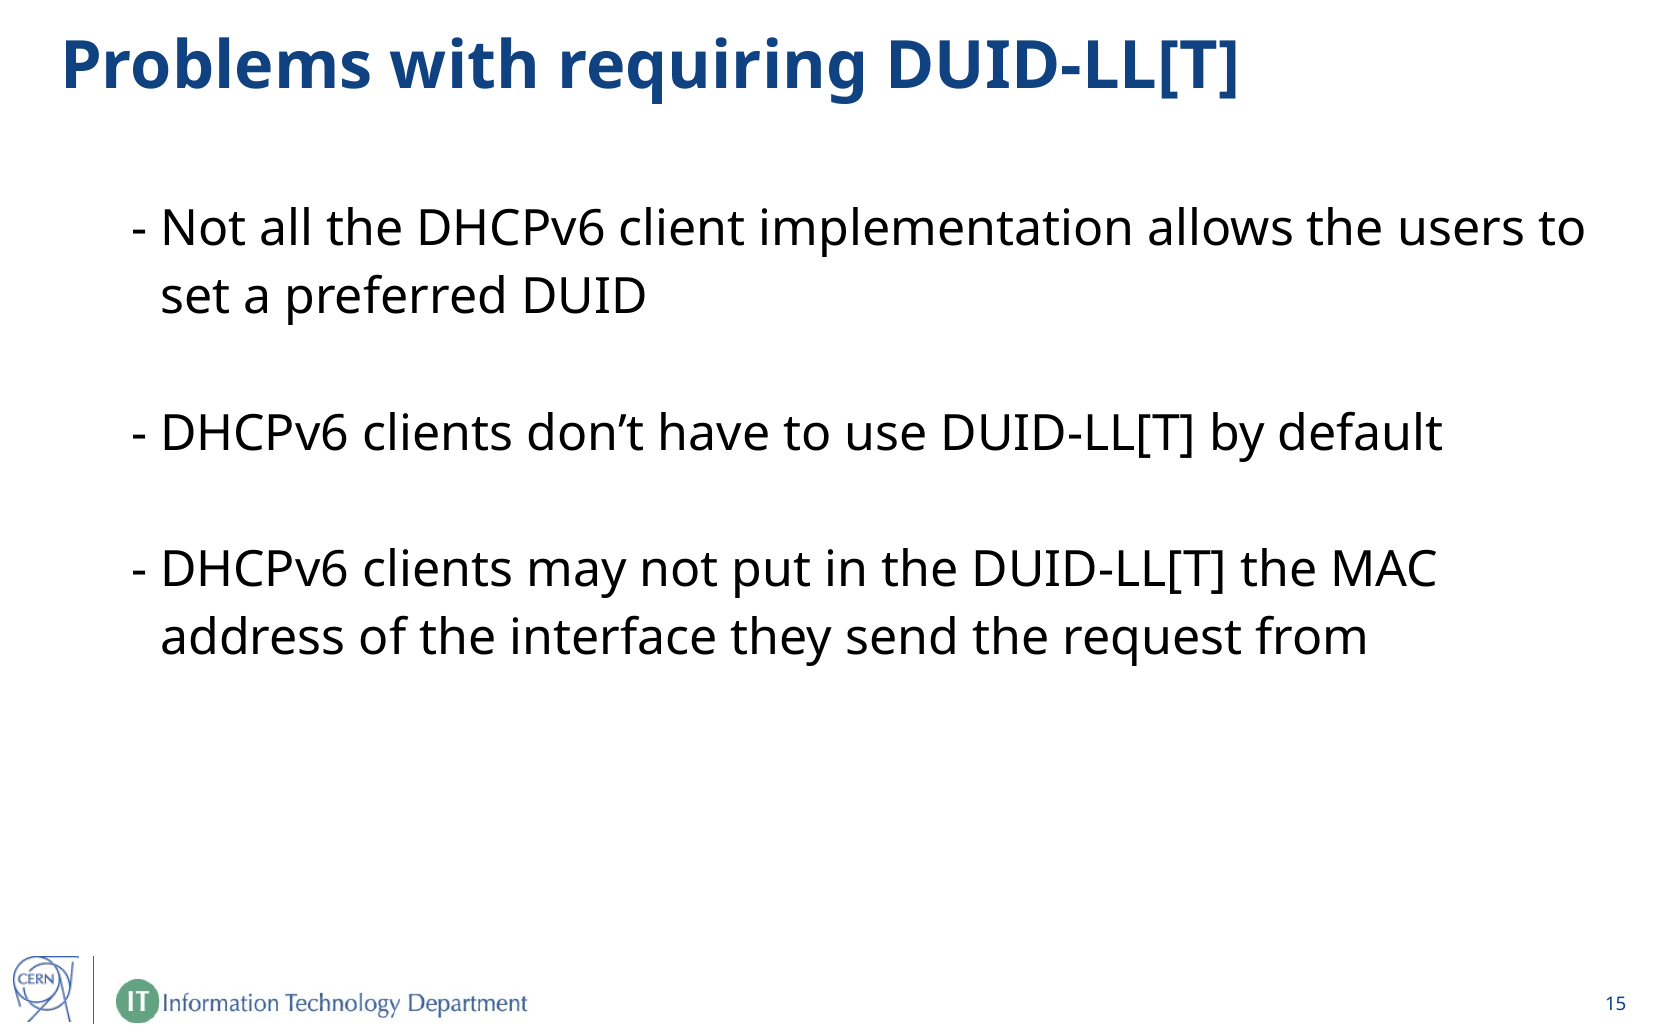

# Problems with requiring DUID-LL[T]
- Not all the DHCPv6 client implementation allows the users to set a preferred DUID
- DHCPv6 clients don’t have to use DUID-LL[T] by default
- DHCPv6 clients may not put in the DUID-LL[T] the MAC address of the interface they send the request from